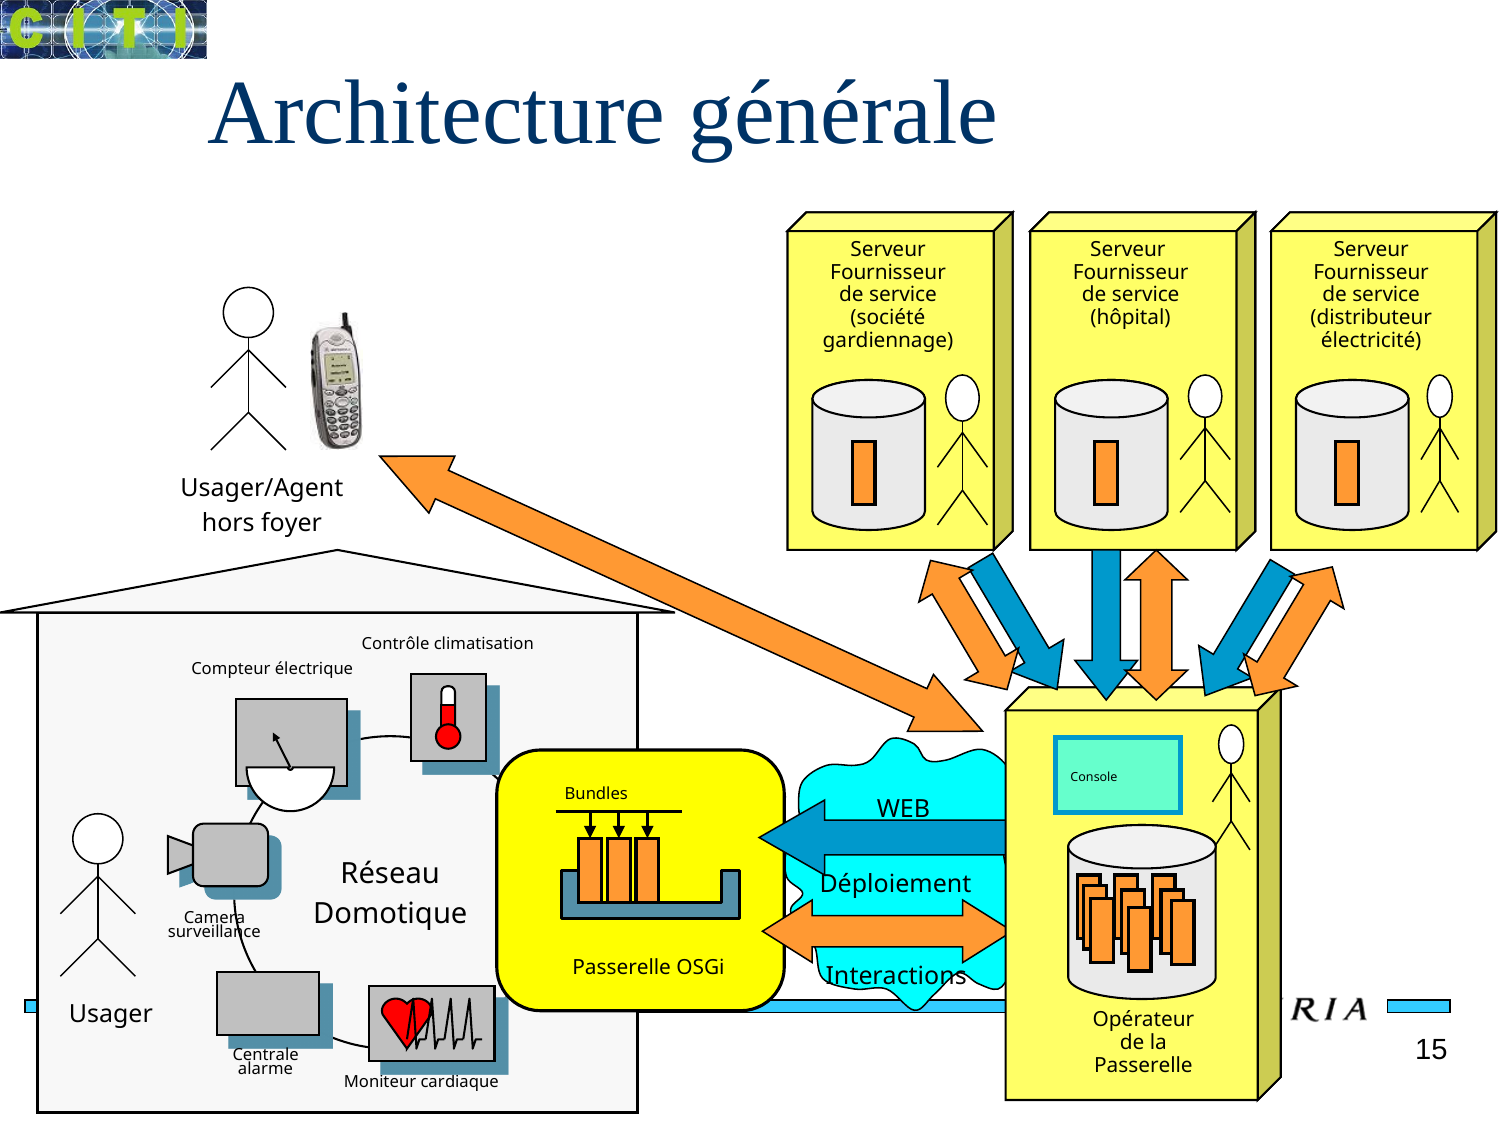

# Architecture générale
Serveur
Fournisseur
de service
(société
gardiennage)
Serveur
Fournisseur
de service
(hôpital)
Serveur
Fournisseur
de service
(distributeur
électricité)
Usager/Agent
hors foyer
Contrôle climatisation
Compteur électrique
Console
Opérateur
de la
Passerelle
Réseau
Domotique
WEB
Passerelle OSGi
Bundles
Déploiement
Camera
surveillance
Interactions
Centrale
alarme
Moniteur cardiaque
Usager
15